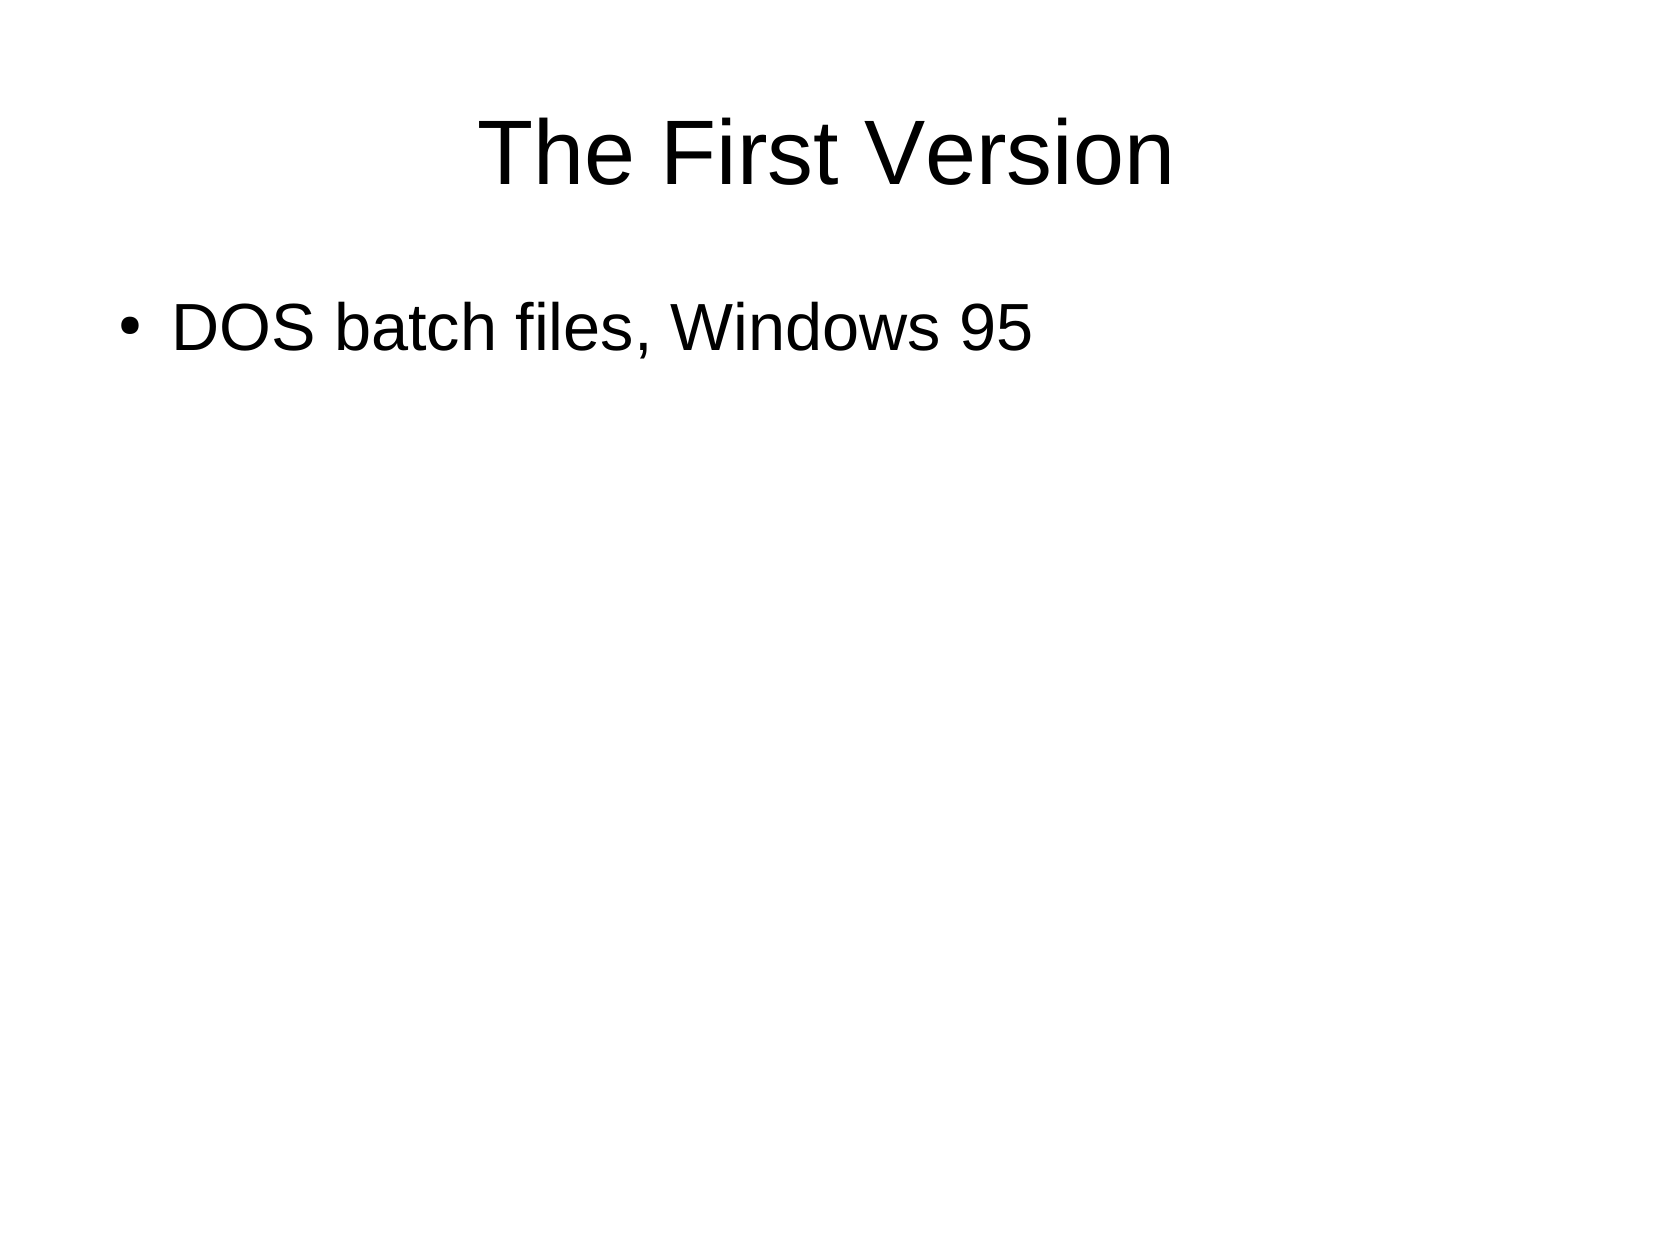

# The First Version
DOS batch files, Windows 95